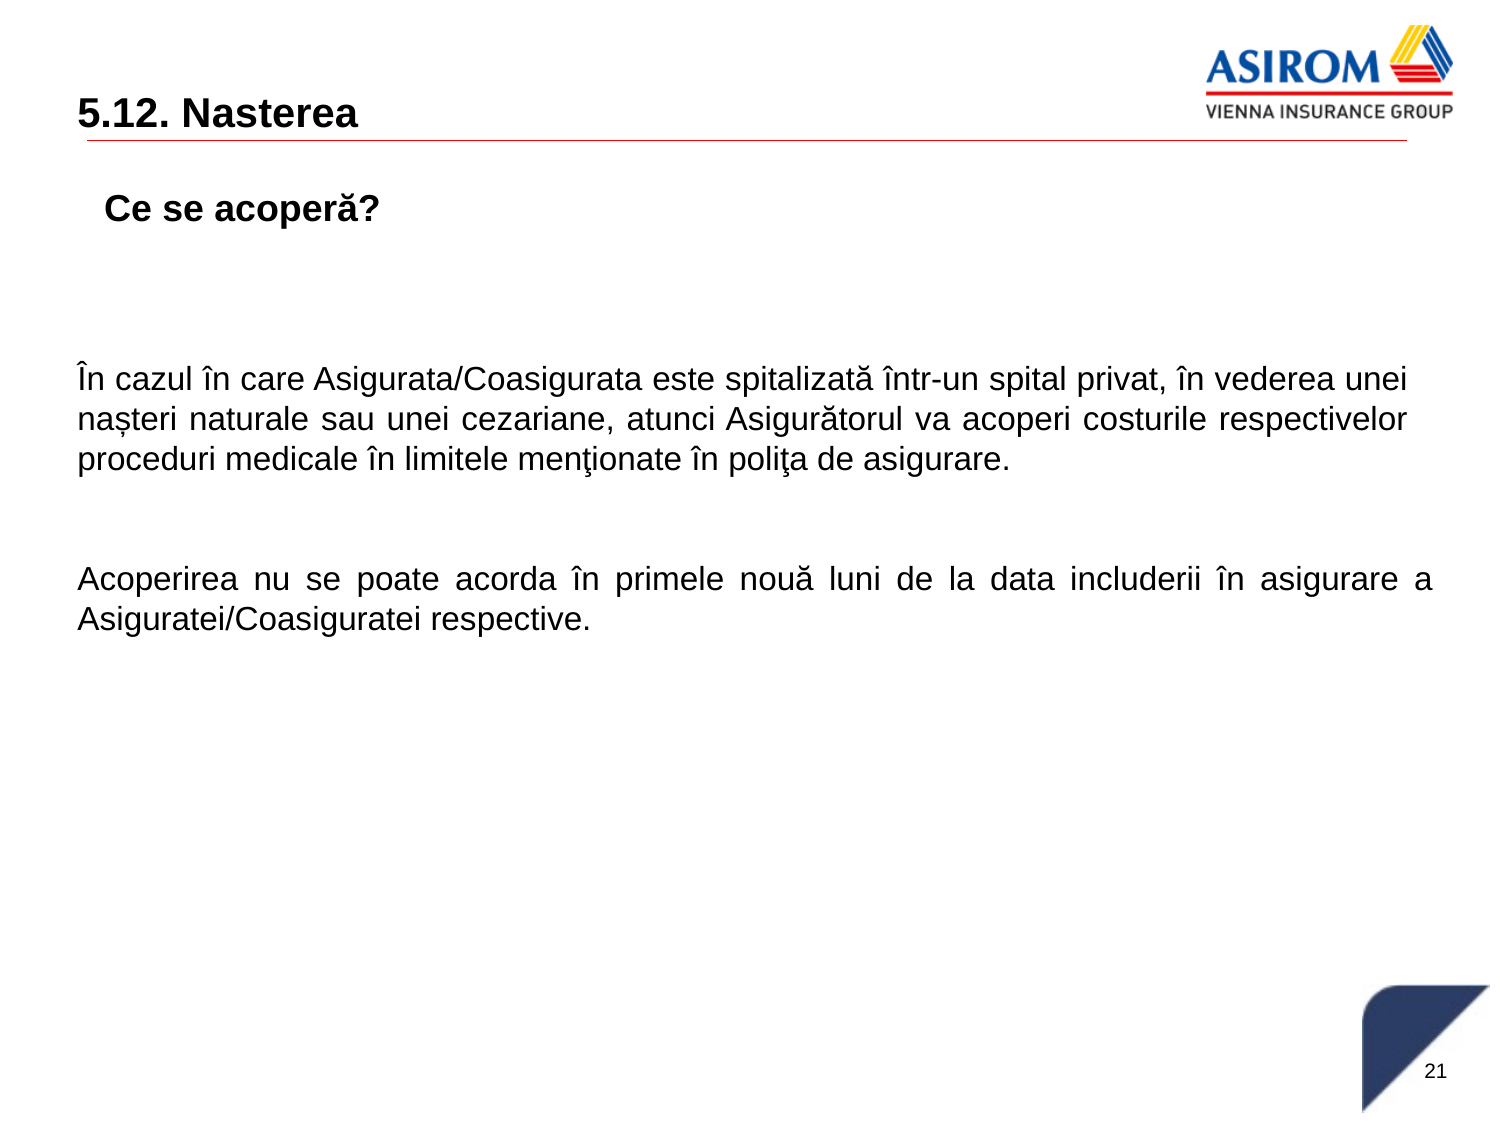

5.12. Nasterea
Ce se acoperă?
În cazul în care Asigurata/Coasigurata este spitalizată într-un spital privat, în vederea unei nașteri naturale sau unei cezariane, atunci Asigurătorul va acoperi costurile respectivelor proceduri medicale în limitele menţionate în poliţa de asigurare.
Acoperirea nu se poate acorda în primele nouă luni de la data includerii în asigurare a Asiguratei/Coasiguratei respective.